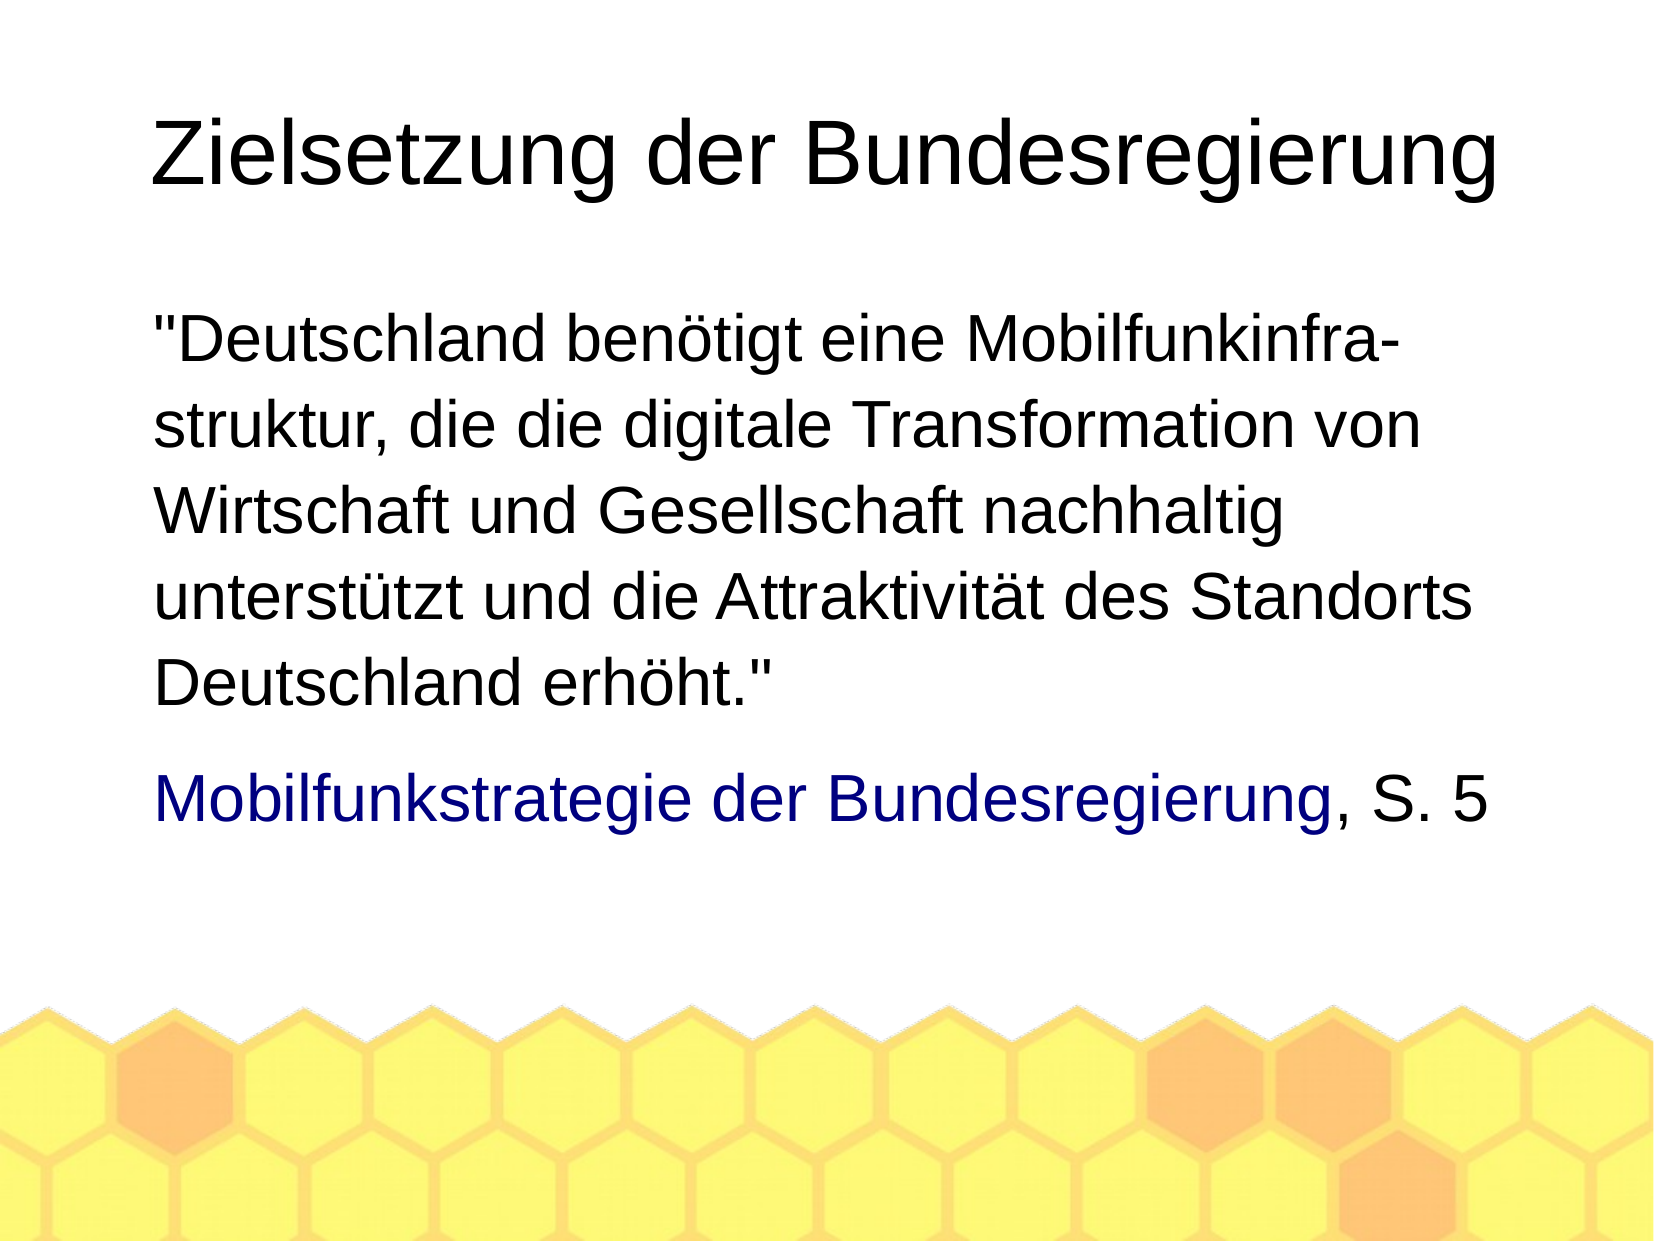

# Zielsetzung der Bundesregierung
"Deutschland benötigt eine Mobilfunkinfra-struktur, die die digitale Transformation von Wirtschaft und Gesellschaft nachhaltig unterstützt und die Attraktivität des Standorts Deutschland erhöht."
Mobilfunkstrategie der Bundesregierung, S. 5